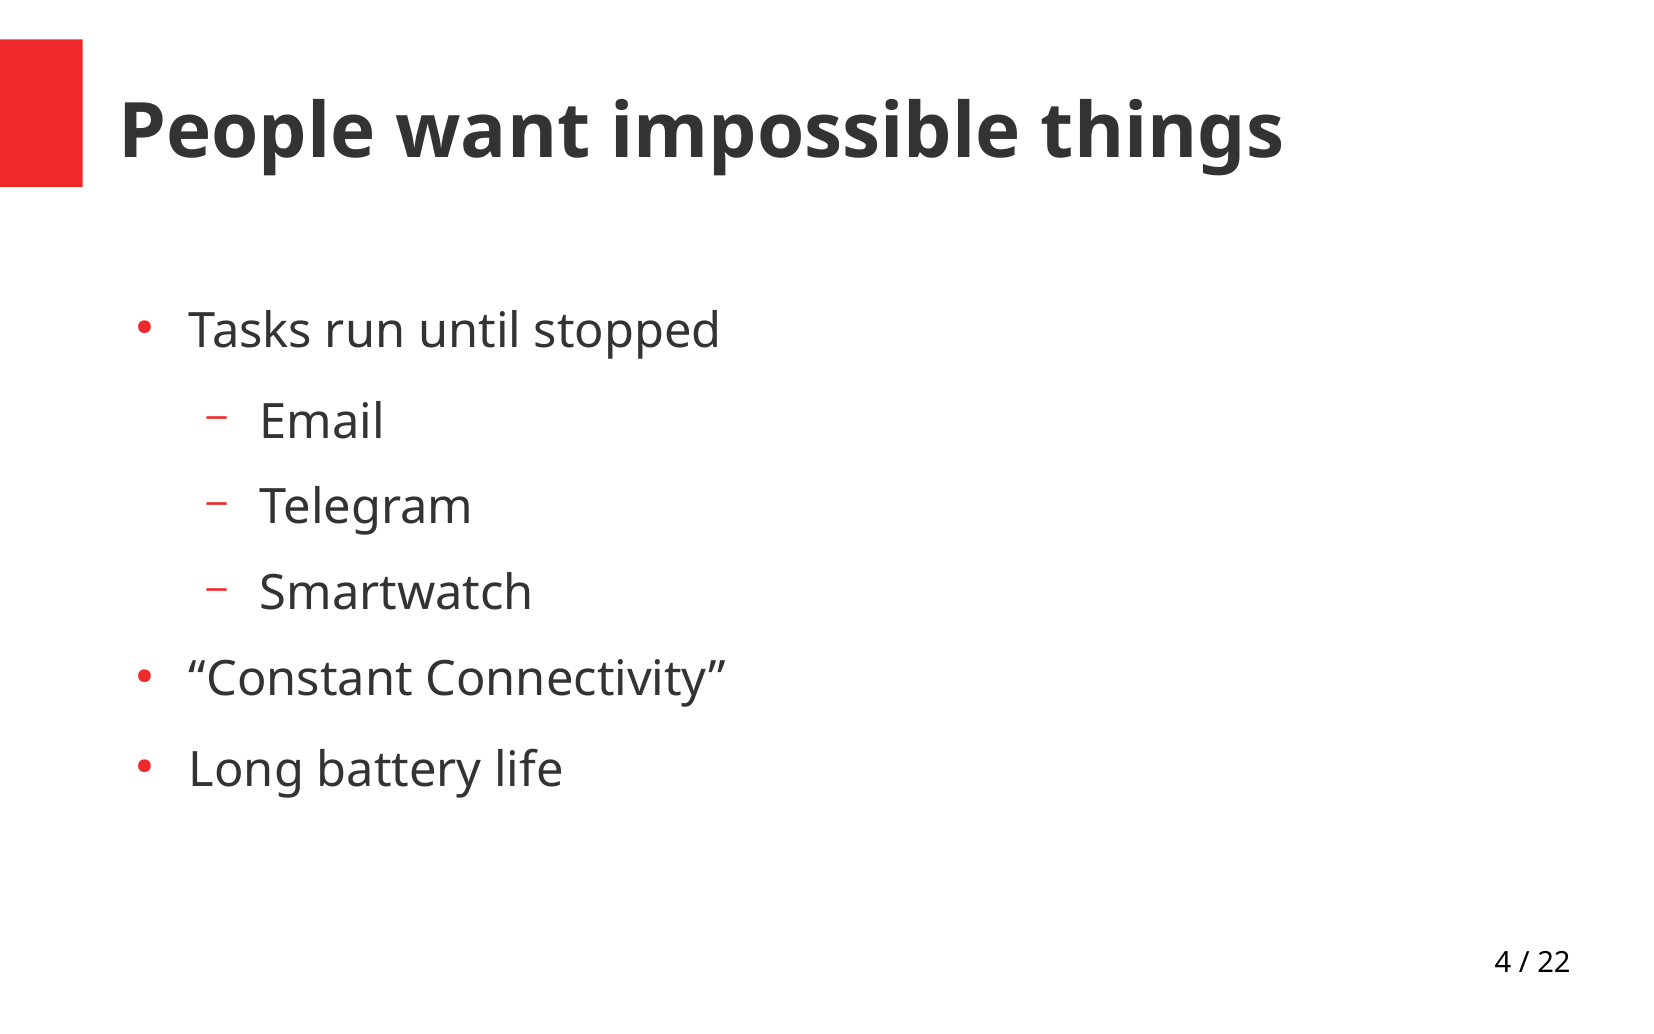

# People want impossible things
Tasks run until stopped
Email
Telegram
Smartwatch
“Constant Connectivity”
Long battery life
4